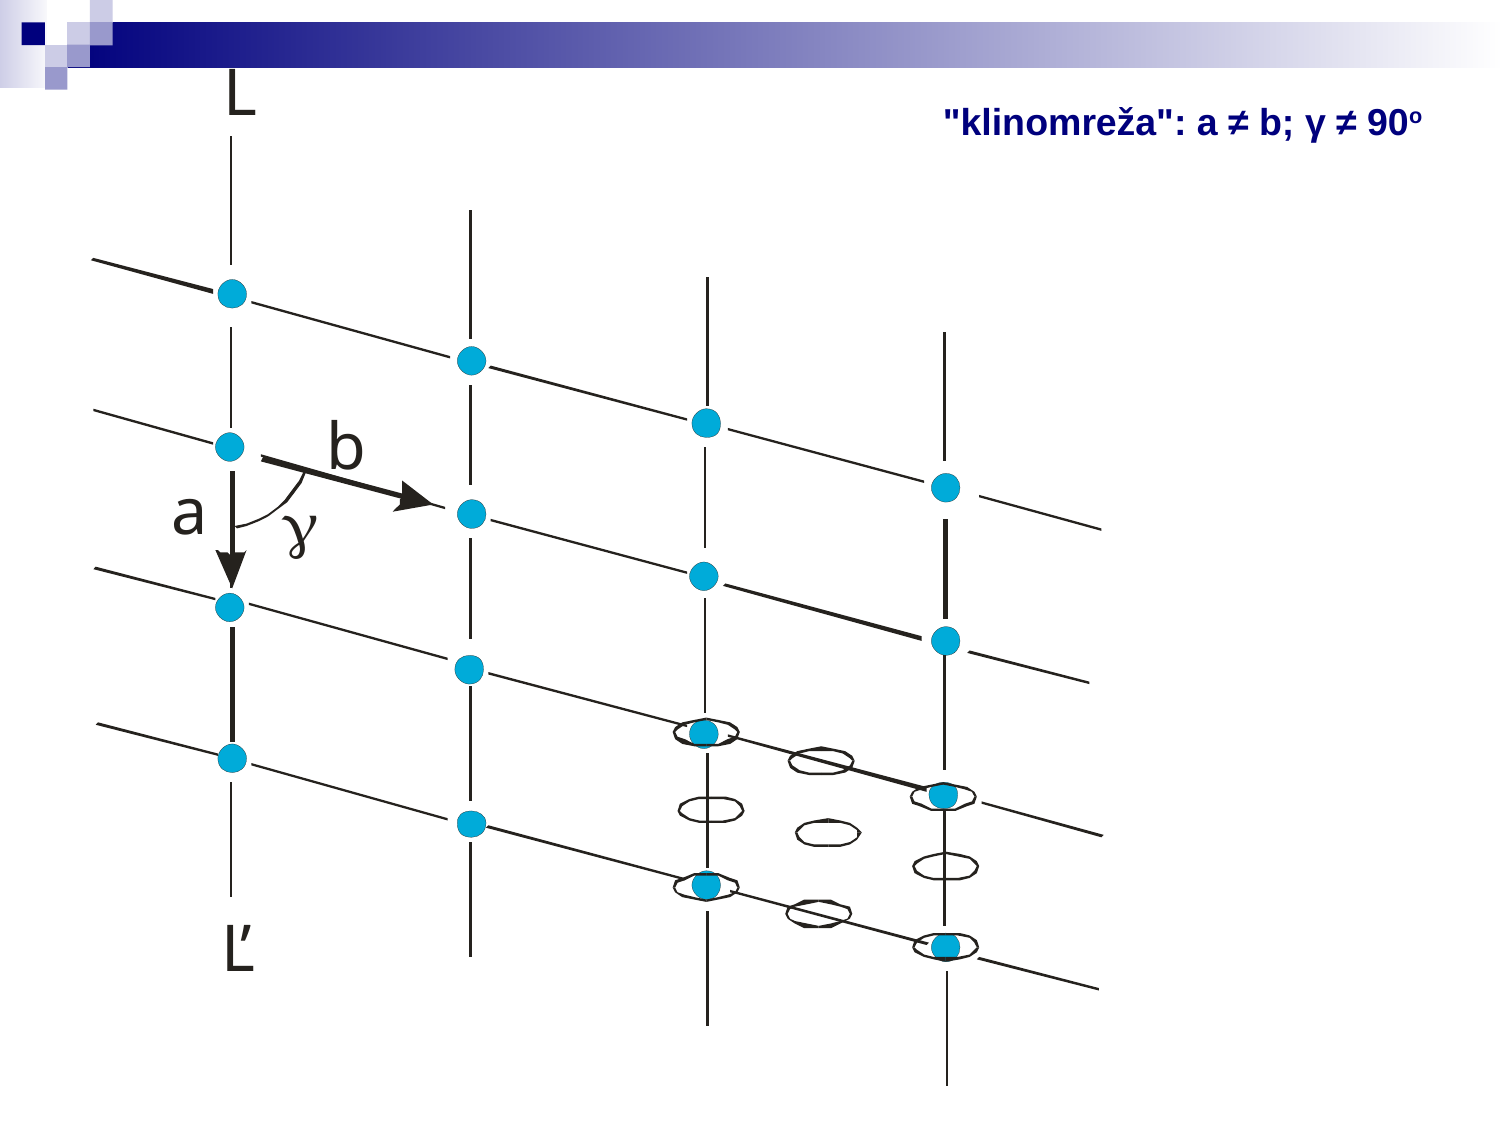

"klinomreža": a ≠ b; γ ≠ 90o